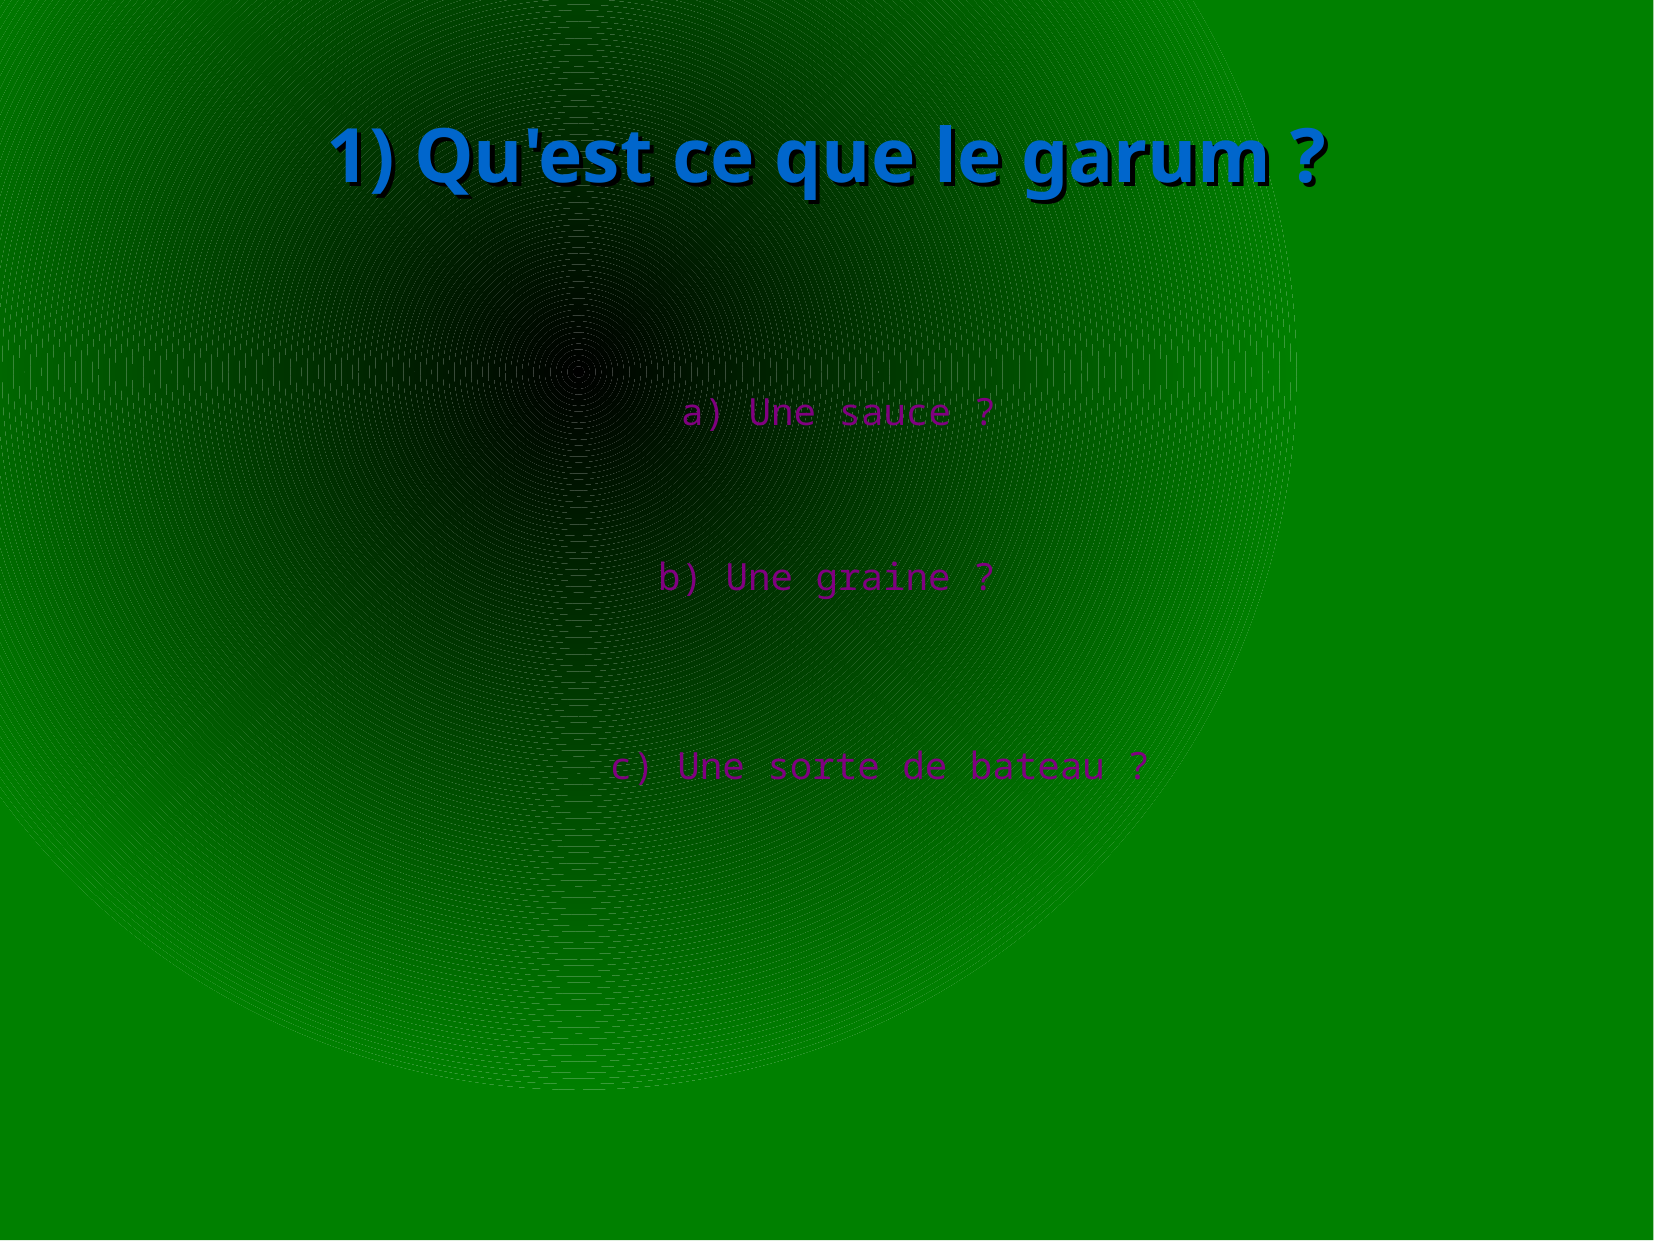

# 1) Qu'est ce que le garum ?
a) Une sauce ?
b) Une graine ?
c) Une sorte de bateau ?